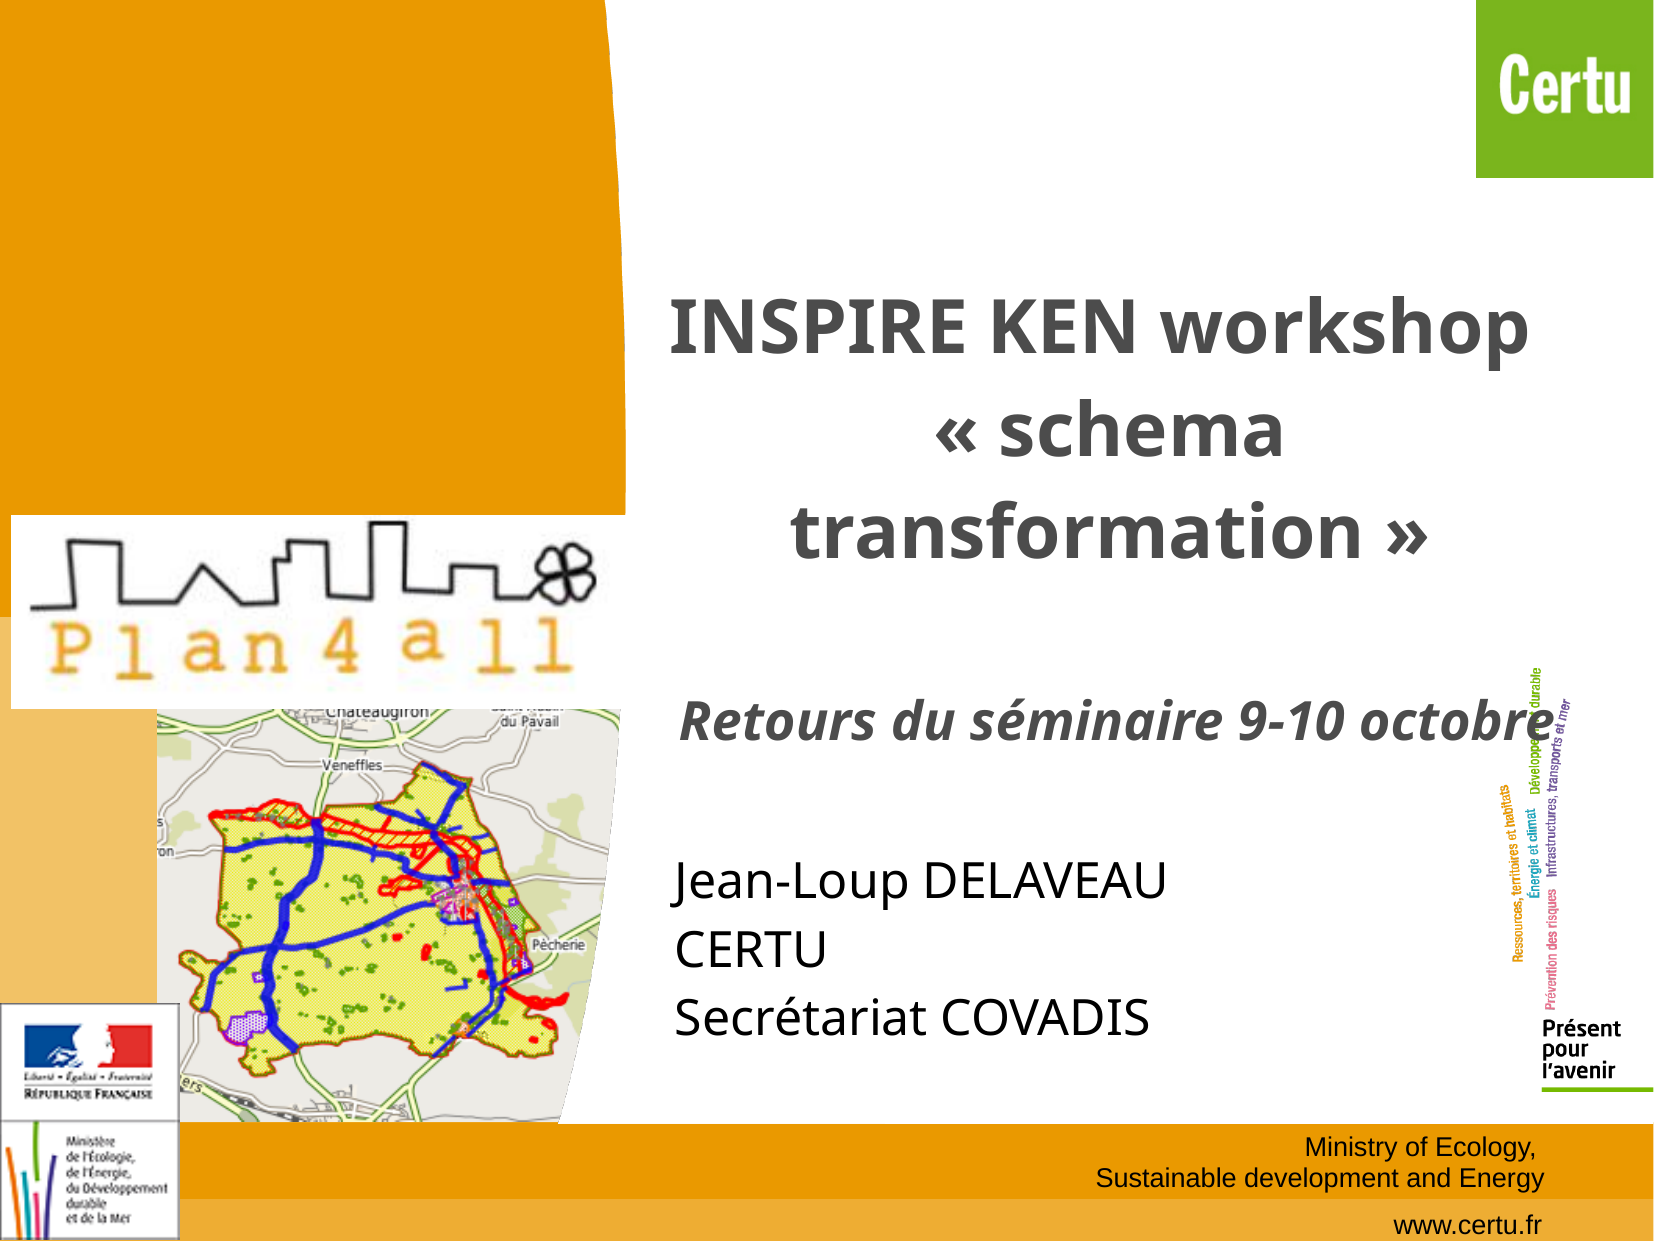

# INSPIRE KEN workshop « schema transformation » Retours du séminaire 9-10 octobre
Jean-Loup DELAVEAU
CERTU
Secrétariat COVADIS
Ministry of Ecology,
Sustainable development and Energy
www.certu.fr